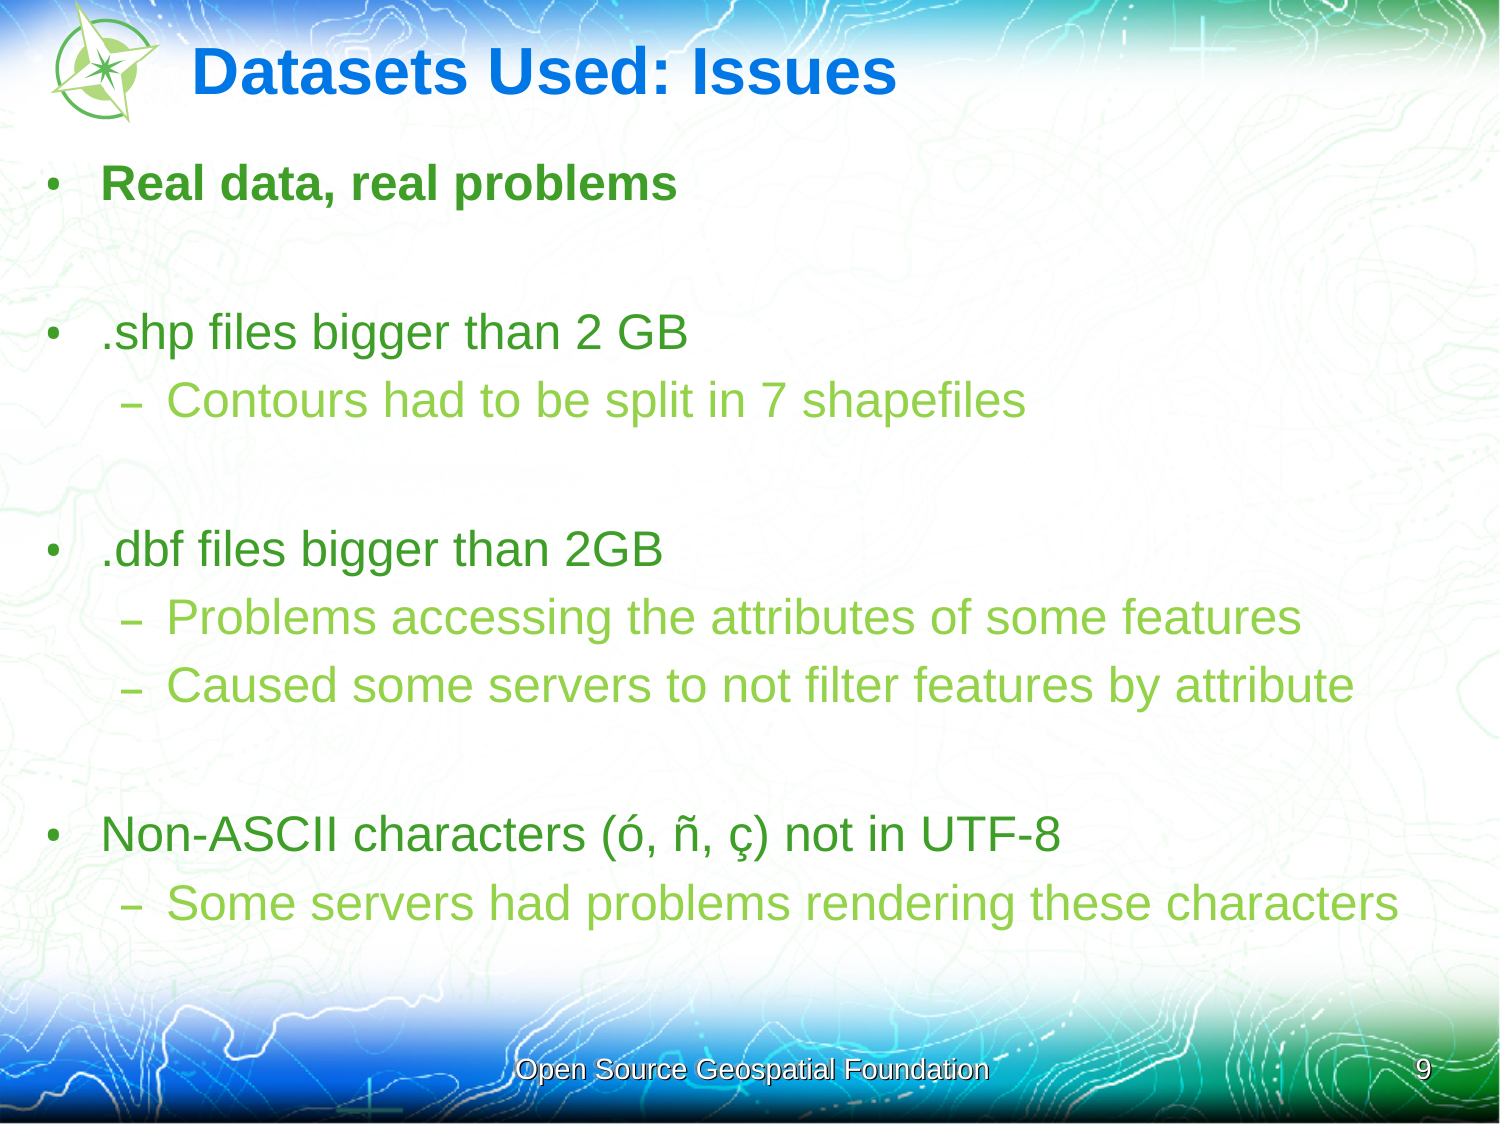

# Datasets Used: Issues
Real data, real problems
.shp files bigger than 2 GB
Contours had to be split in 7 shapefiles
.dbf files bigger than 2GB
Problems accessing the attributes of some features
Caused some servers to not filter features by attribute
Non-ASCII characters (ó, ñ, ç) not in UTF-8
Some servers had problems rendering these characters
Open Source Geospatial Foundation
9